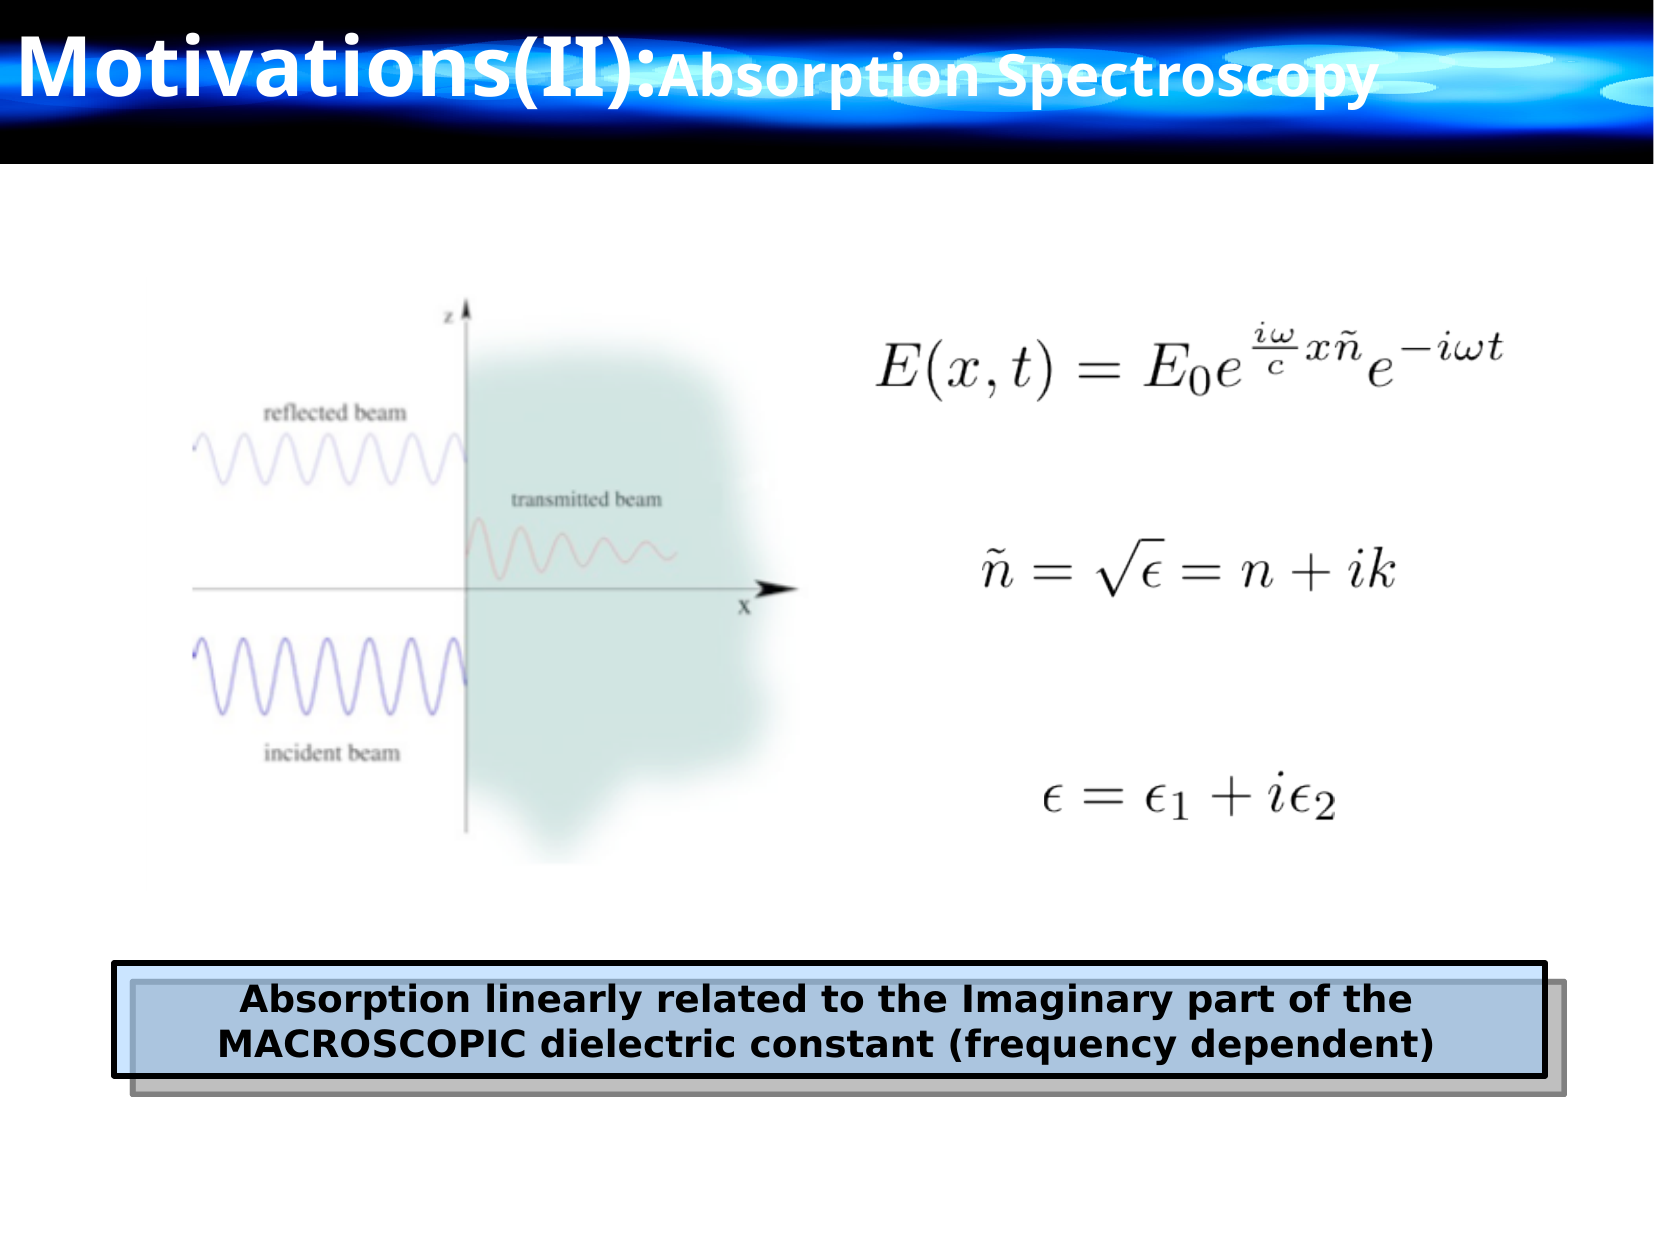

Motivations(II):Absorption Spectroscopy
Absorption linearly related to the Imaginary part of the MACROSCOPIC dielectric constant (frequency dependent)